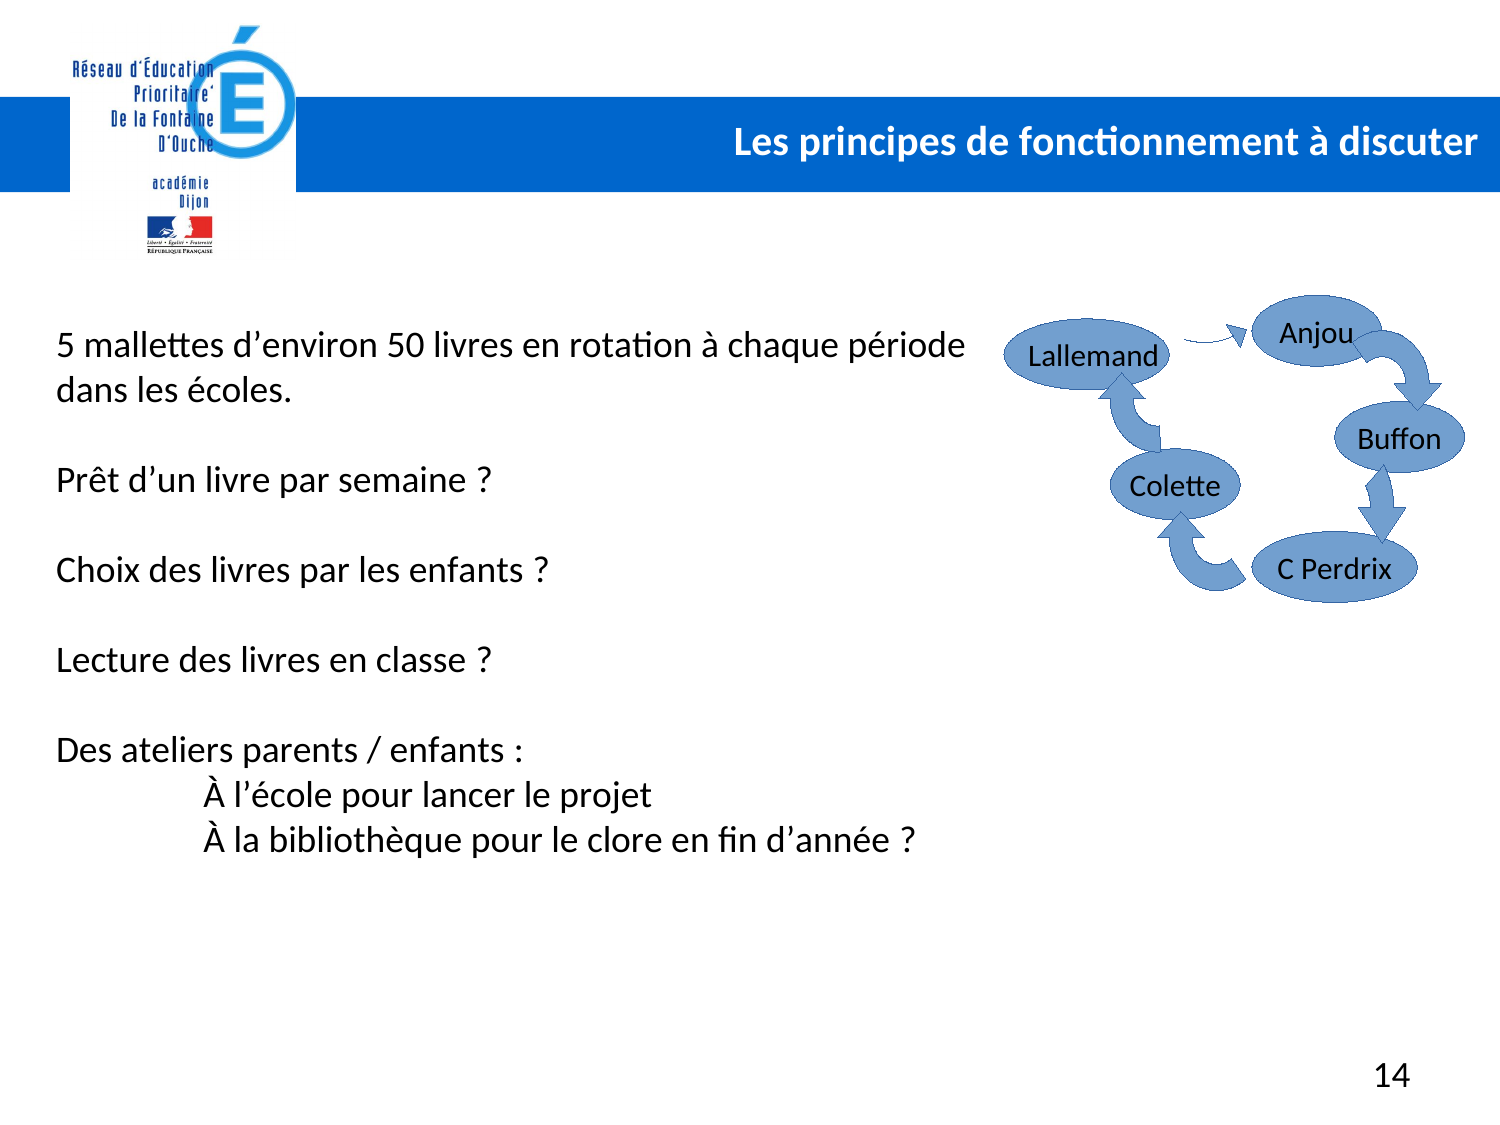

Les principes de fonctionnement à discuter
Anjou
5 mallettes d’environ 50 livres en rotation à chaque période
dans les écoles.
Prêt d’un livre par semaine ?
Choix des livres par les enfants ?
Lecture des livres en classe ?
Des ateliers parents / enfants :
		À l’école pour lancer le projet
		À la bibliothèque pour le clore en fin d’année ?
Lallemand
Buffon
Colette
C Perdrix